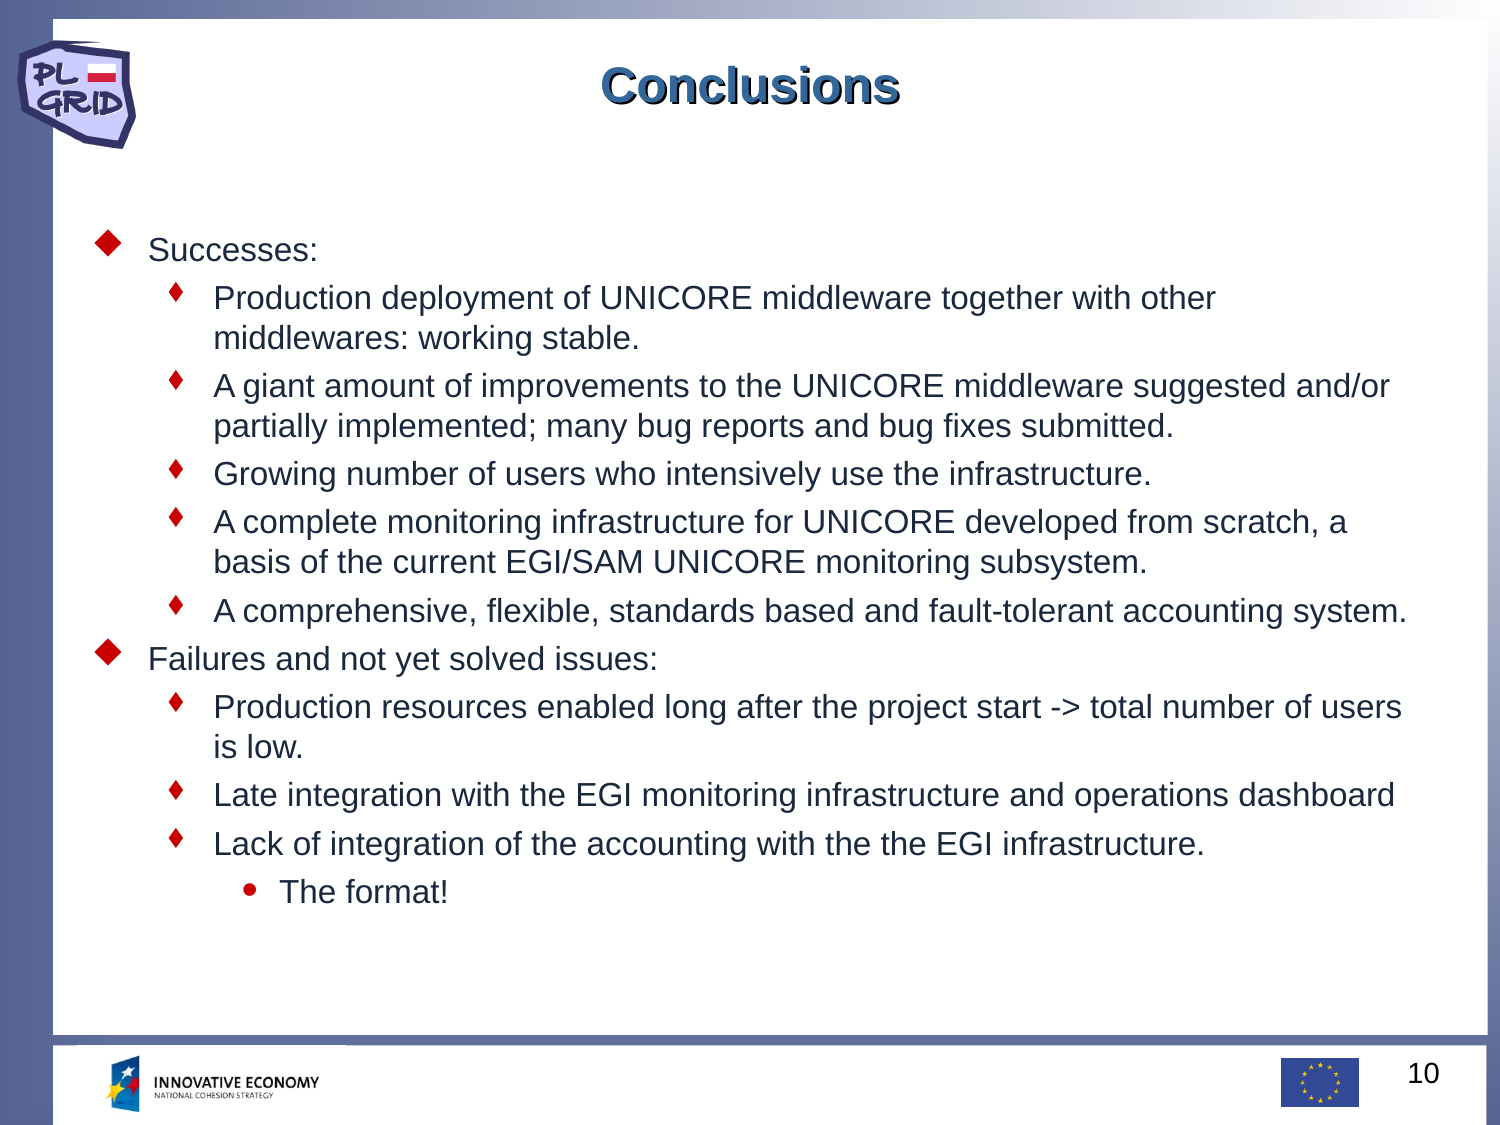

# Conclusions
Successes:
Production deployment of UNICORE middleware together with other middlewares: working stable.
A giant amount of improvements to the UNICORE middleware suggested and/or partially implemented; many bug reports and bug fixes submitted.
Growing number of users who intensively use the infrastructure.
A complete monitoring infrastructure for UNICORE developed from scratch, a basis of the current EGI/SAM UNICORE monitoring subsystem.
A comprehensive, flexible, standards based and fault-tolerant accounting system.
Failures and not yet solved issues:
Production resources enabled long after the project start -> total number of users is low.
Late integration with the EGI monitoring infrastructure and operations dashboard
Lack of integration of the accounting with the the EGI infrastructure.
The format!